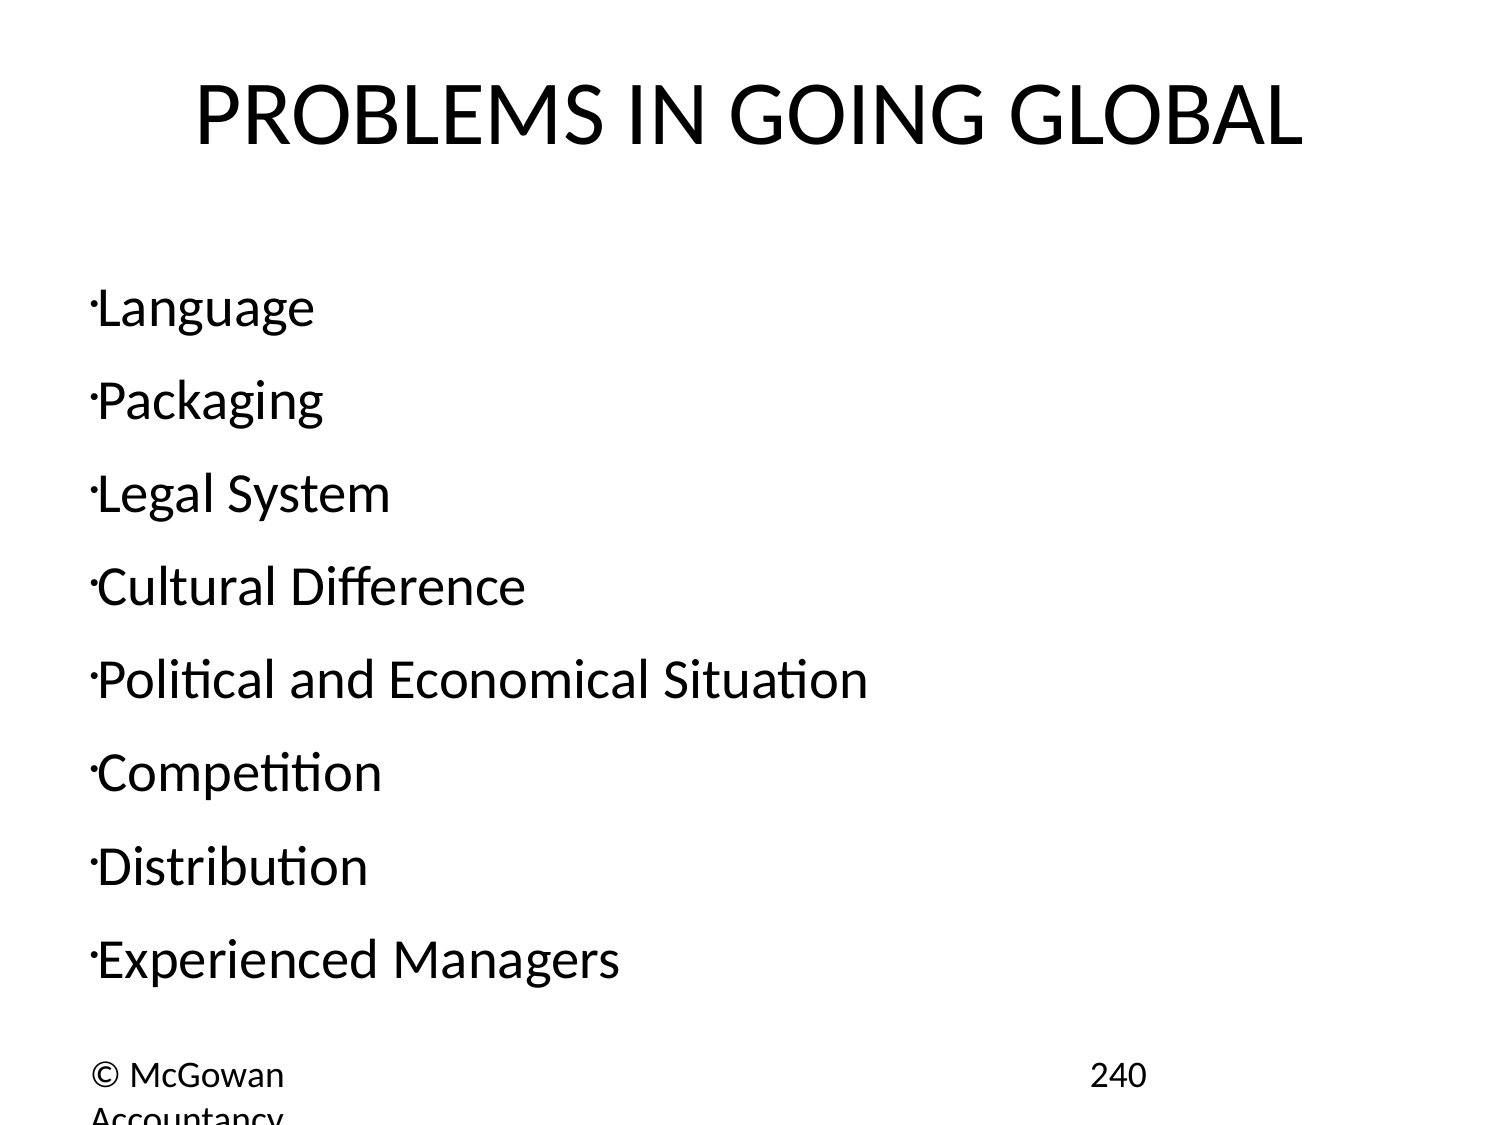

# PROBLEMS IN GOING GLOBAL
Language
Packaging
Legal System
Cultural Difference
Political and Economical Situation
Competition
Distribution
Experienced Managers
© McGowan Accountancy Services
240